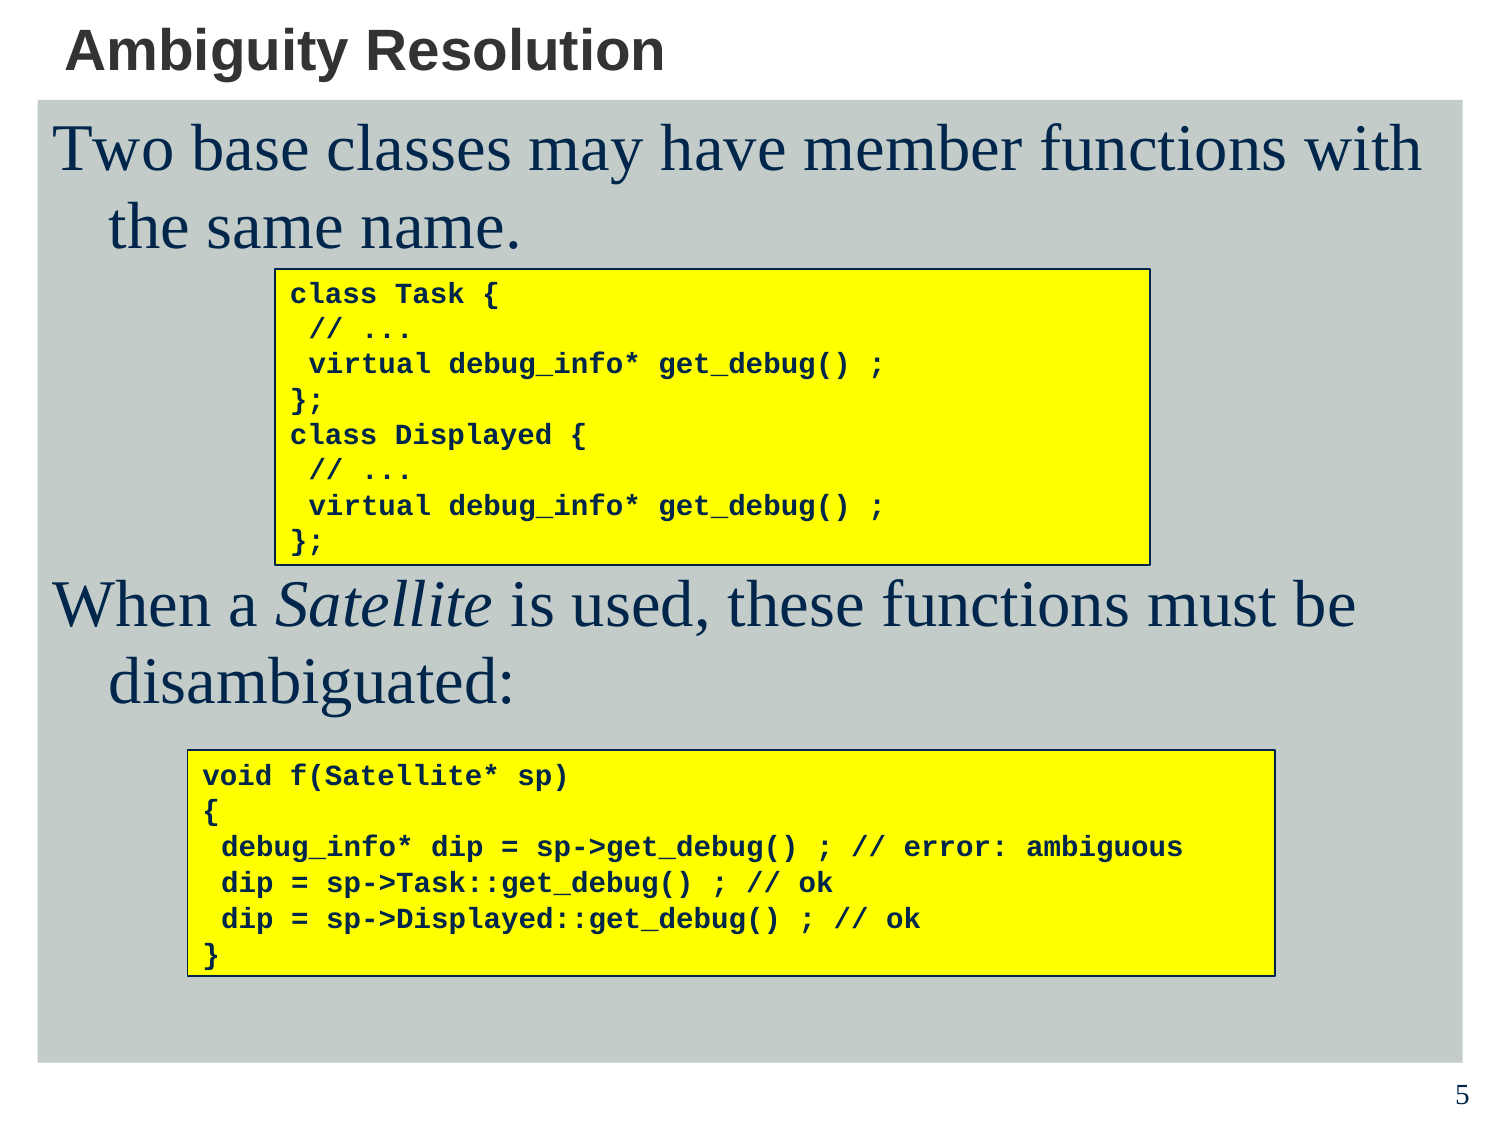

# Ambiguity Resolution
Two base classes may have member functions with the same name.
When a Satellite is used, these functions must be disambiguated:
class Task {
	// ...
	virtual debug_info* get_debug() ;
};
class Displayed {
	// ...
	virtual debug_info* get_debug() ;
};
void f(Satellite* sp)
{
	debug_info* dip = sp->get_debug() ; // error: ambiguous
	dip = sp->Task::get_debug() ; // ok
	dip = sp->Displayed::get_debug() ; // ok
}